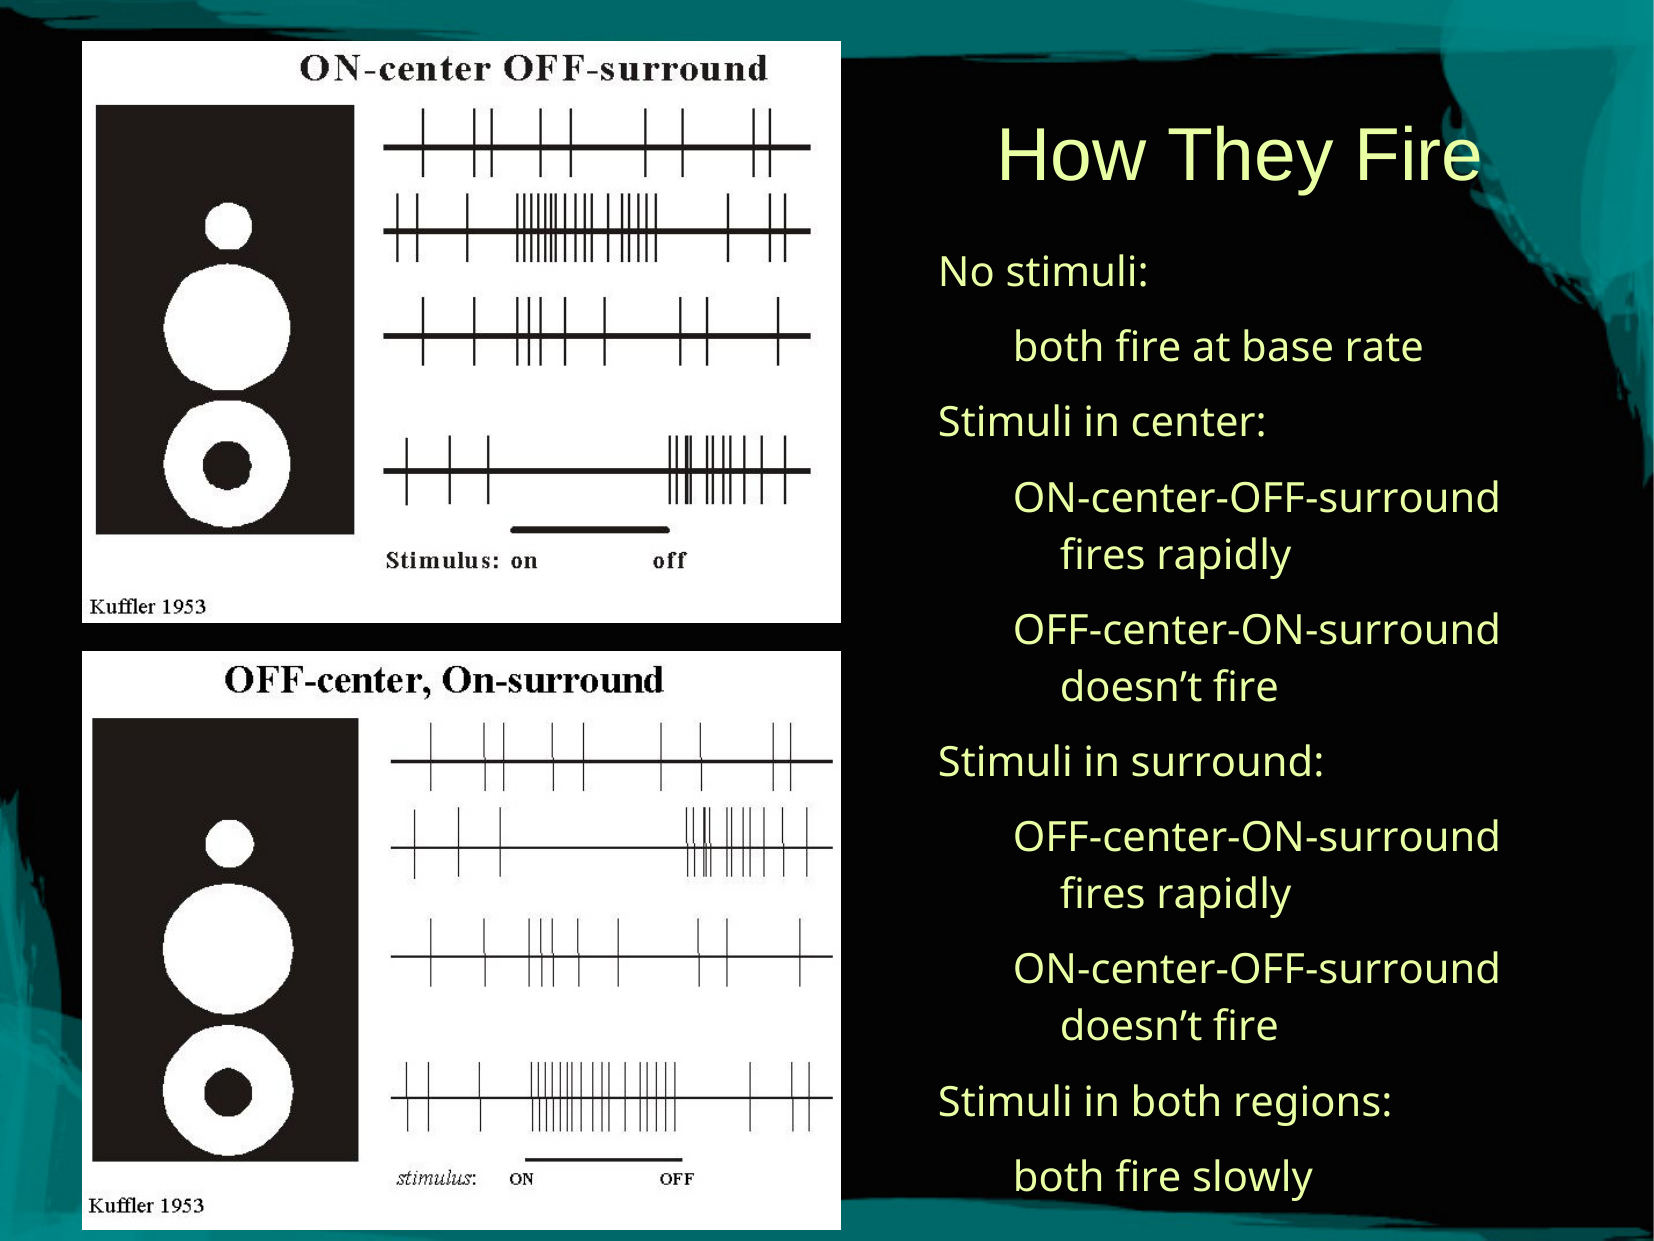

# How They Fire
No stimuli:
both fire at base rate
Stimuli in center:
ON-center-OFF-surround fires rapidly
OFF-center-ON-surround doesn’t fire
Stimuli in surround:
OFF-center-ON-surround fires rapidly
ON-center-OFF-surround doesn’t fire
Stimuli in both regions:
both fire slowly